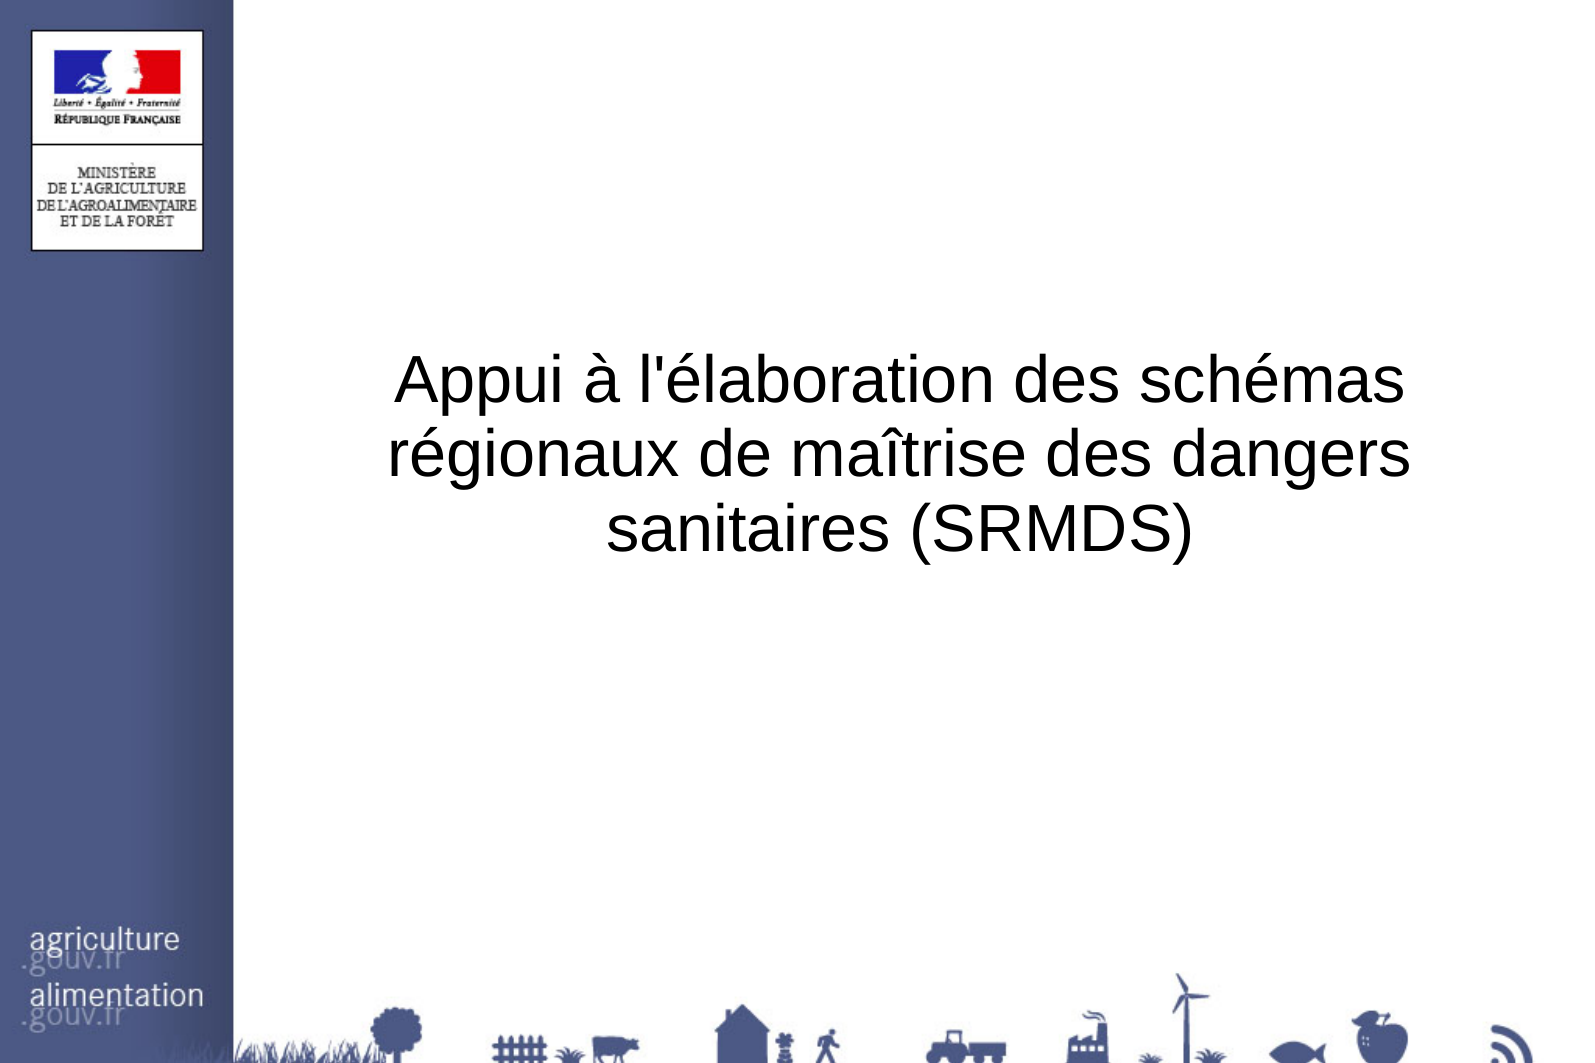

# Appui à l'élaboration des schémas régionaux de maîtrise des dangers sanitaires (SRMDS)